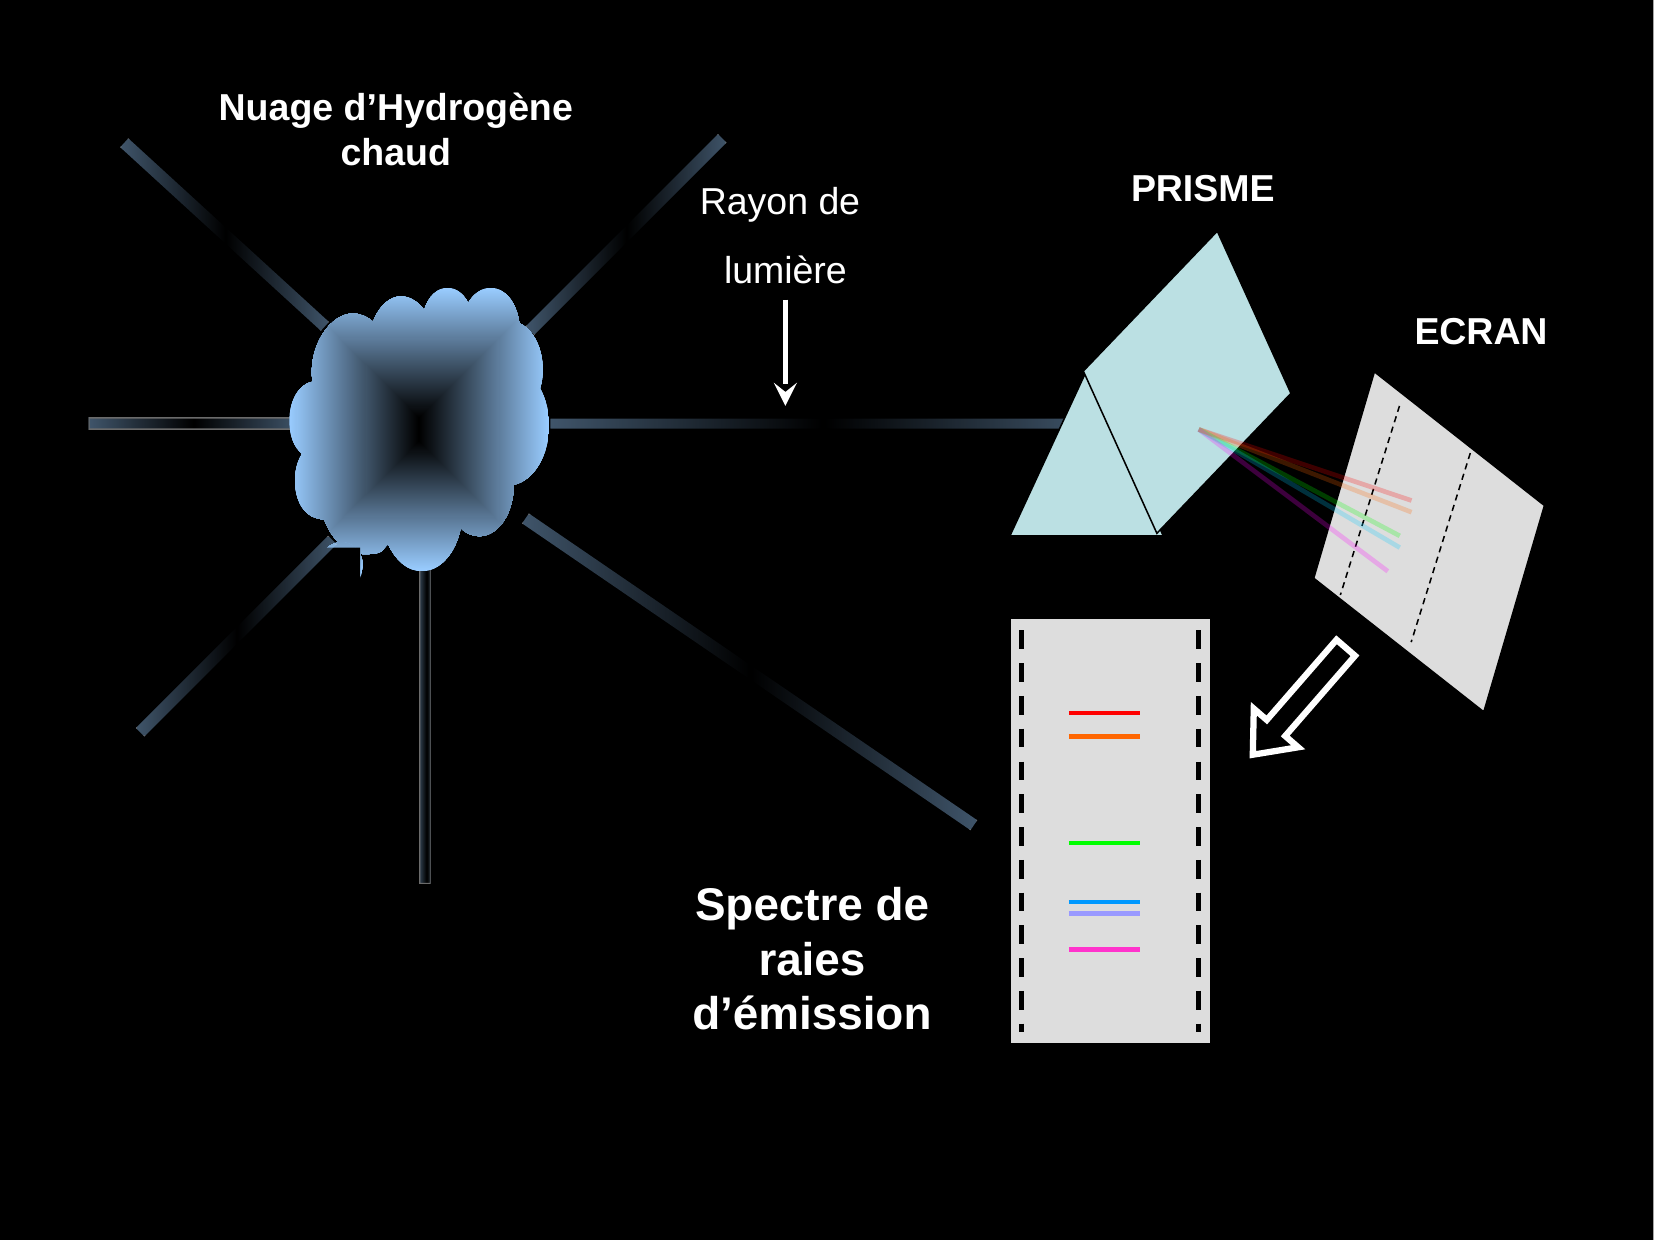

Nuage d’Hydrogène chaud
PRISME
Rayon de
lumière
ECRAN
Spectre de raies d’émission